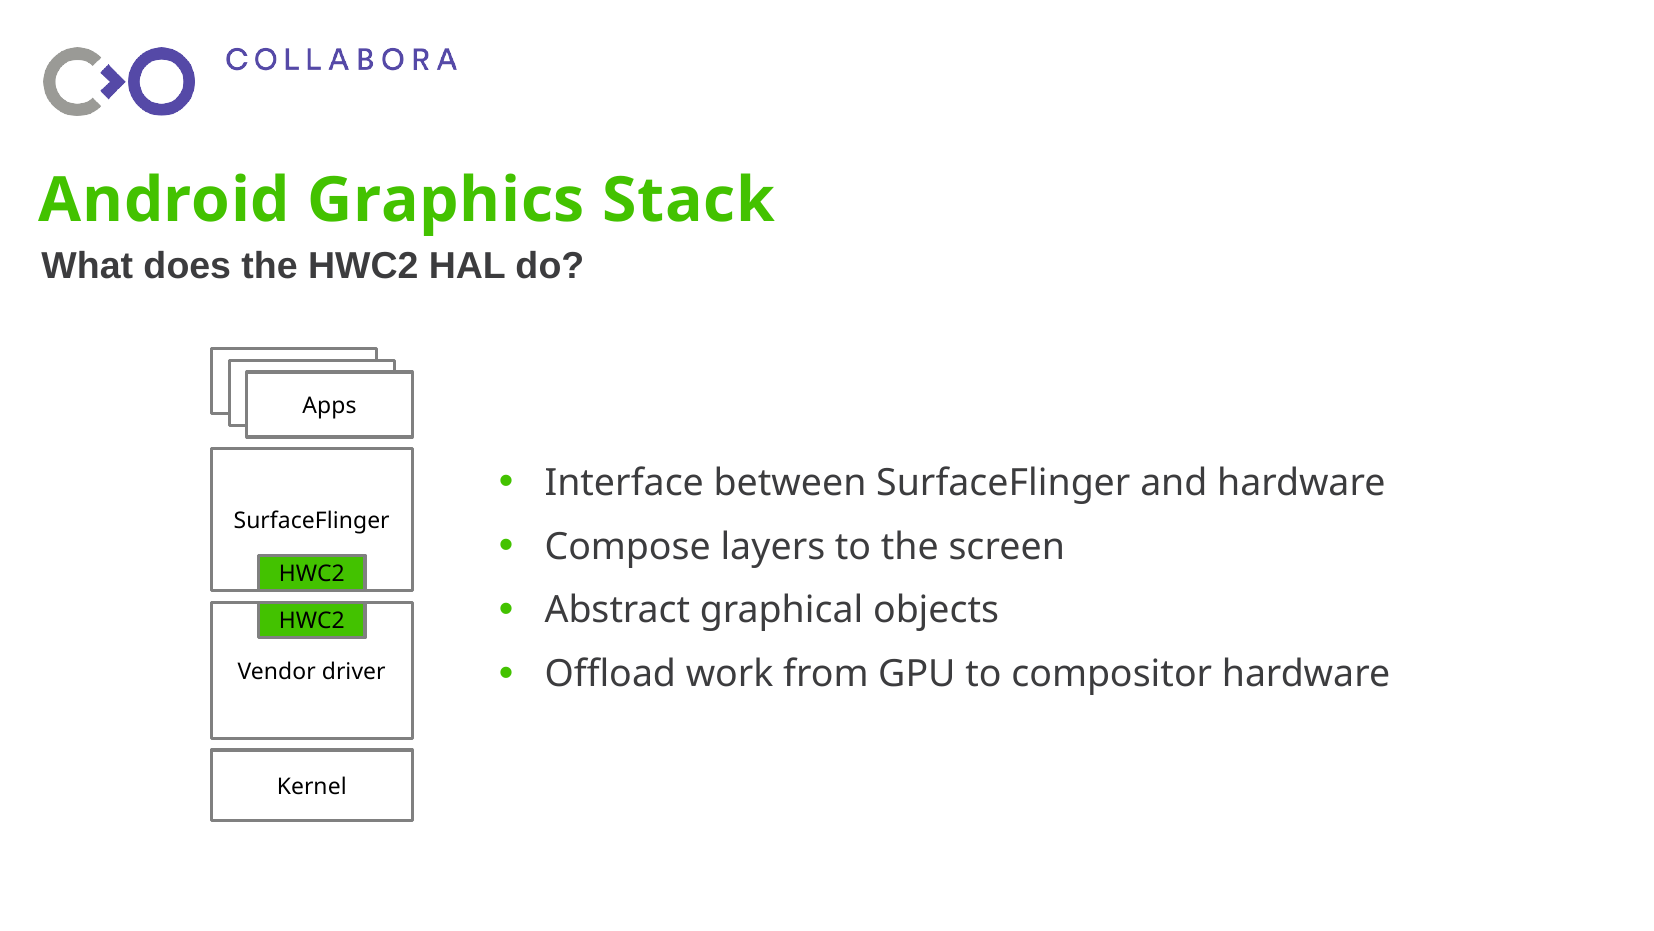

# Android Graphics Stack
What does the HWC2 HAL do?
Apps
Interface between SurfaceFlinger and hardware
Compose layers to the screen
Abstract graphical objects
Offload work from GPU to compositor hardware
SurfaceFlinger
HWC2
Vendor driver
HWC2
Kernel